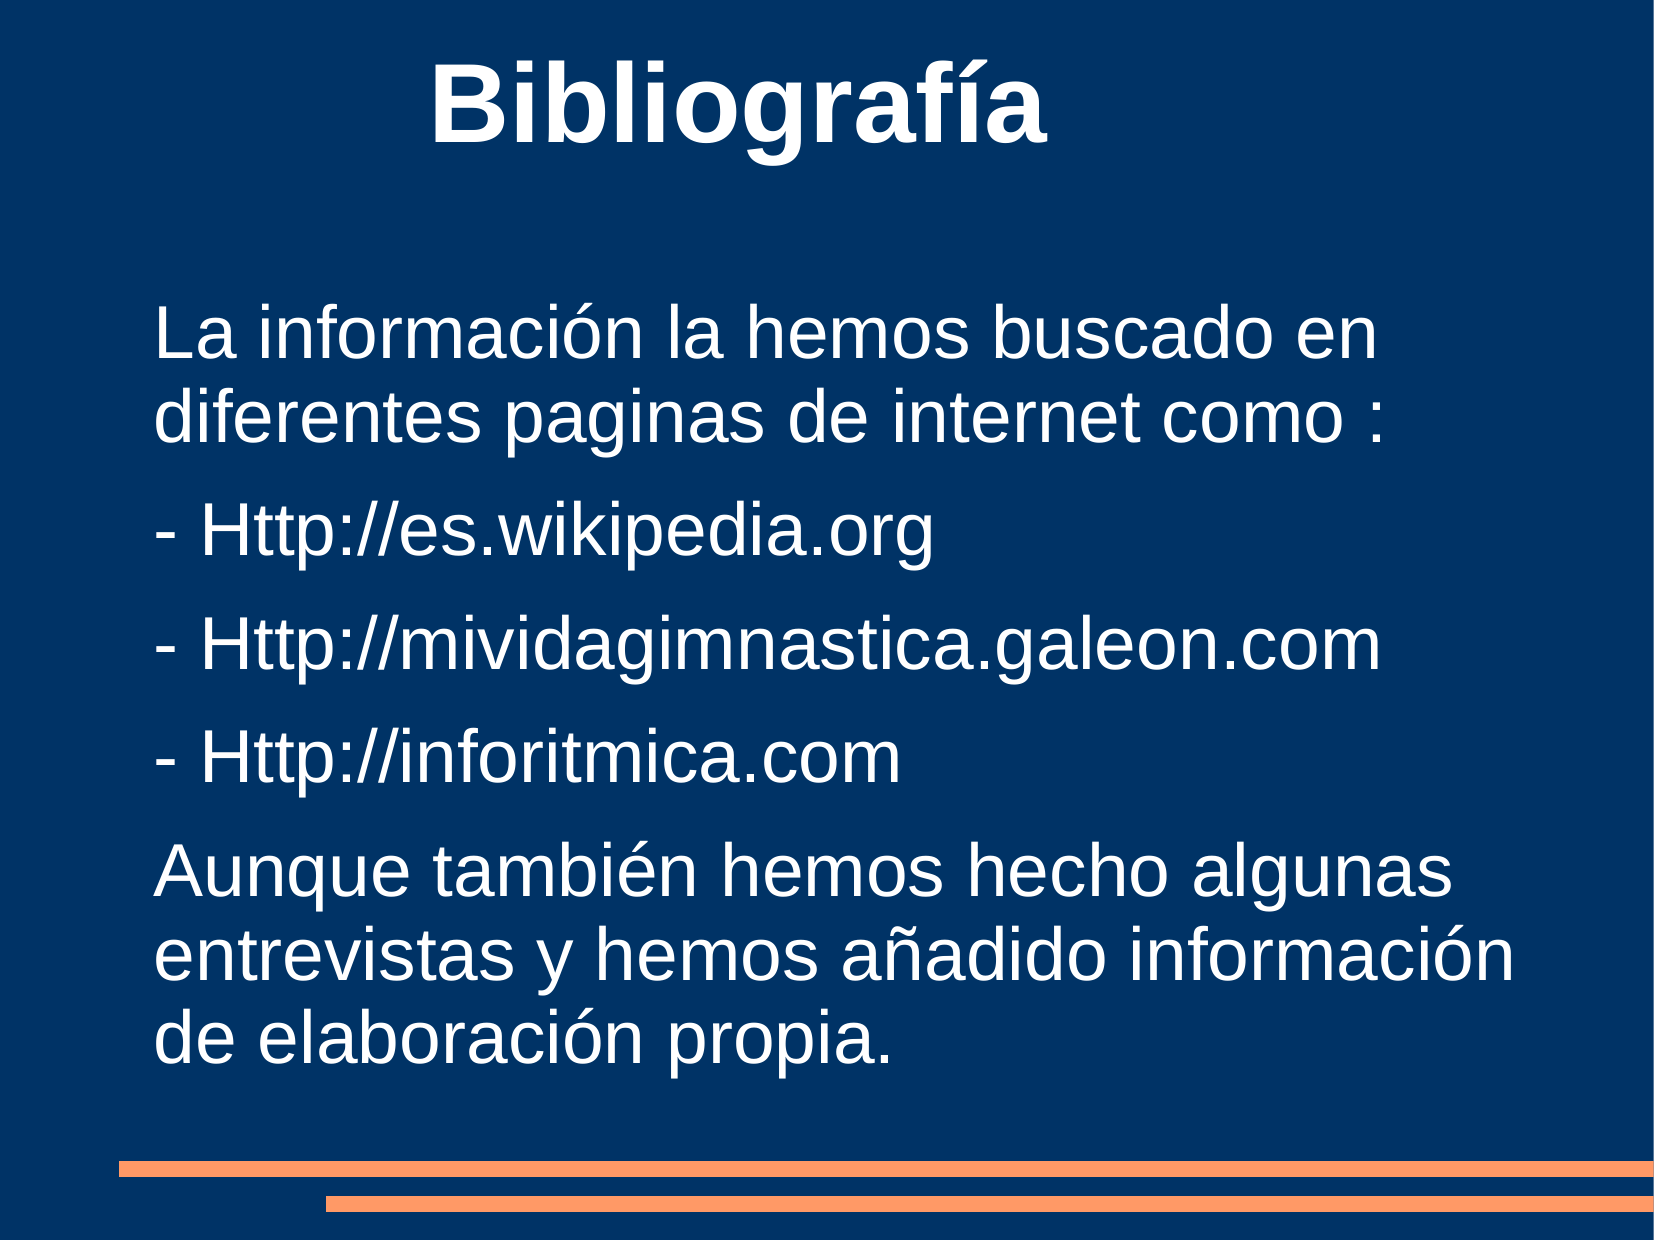

# Bibliografía
La información la hemos buscado en diferentes paginas de internet como :
- Http://es.wikipedia.org
- Http://mividagimnastica.galeon.com
- Http://inforitmica.com
Aunque también hemos hecho algunas entrevistas y hemos añadido información de elaboración propia.